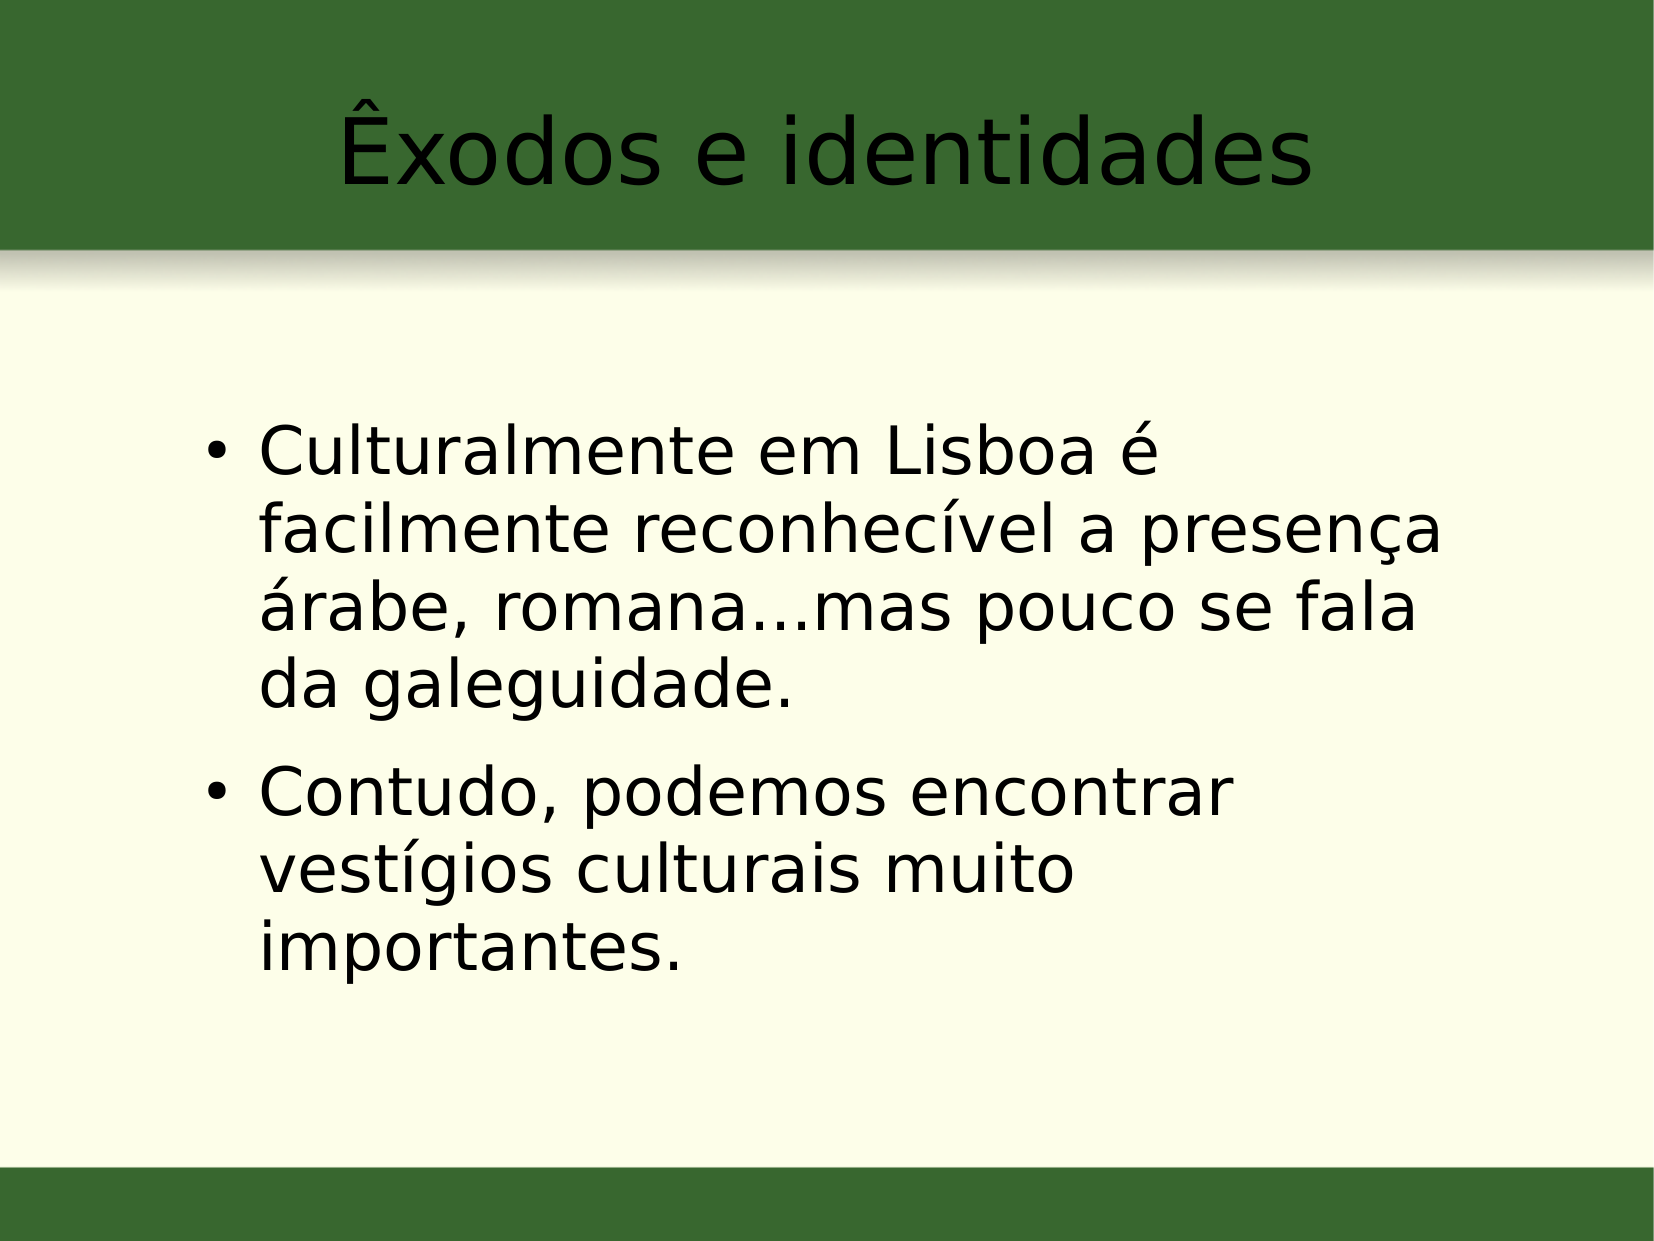

# Êxodos e identidades
Culturalmente em Lisboa é facilmente reconhecível a presença árabe, romana...mas pouco se fala da galeguidade.
Contudo, podemos encontrar vestígios culturais muito importantes.